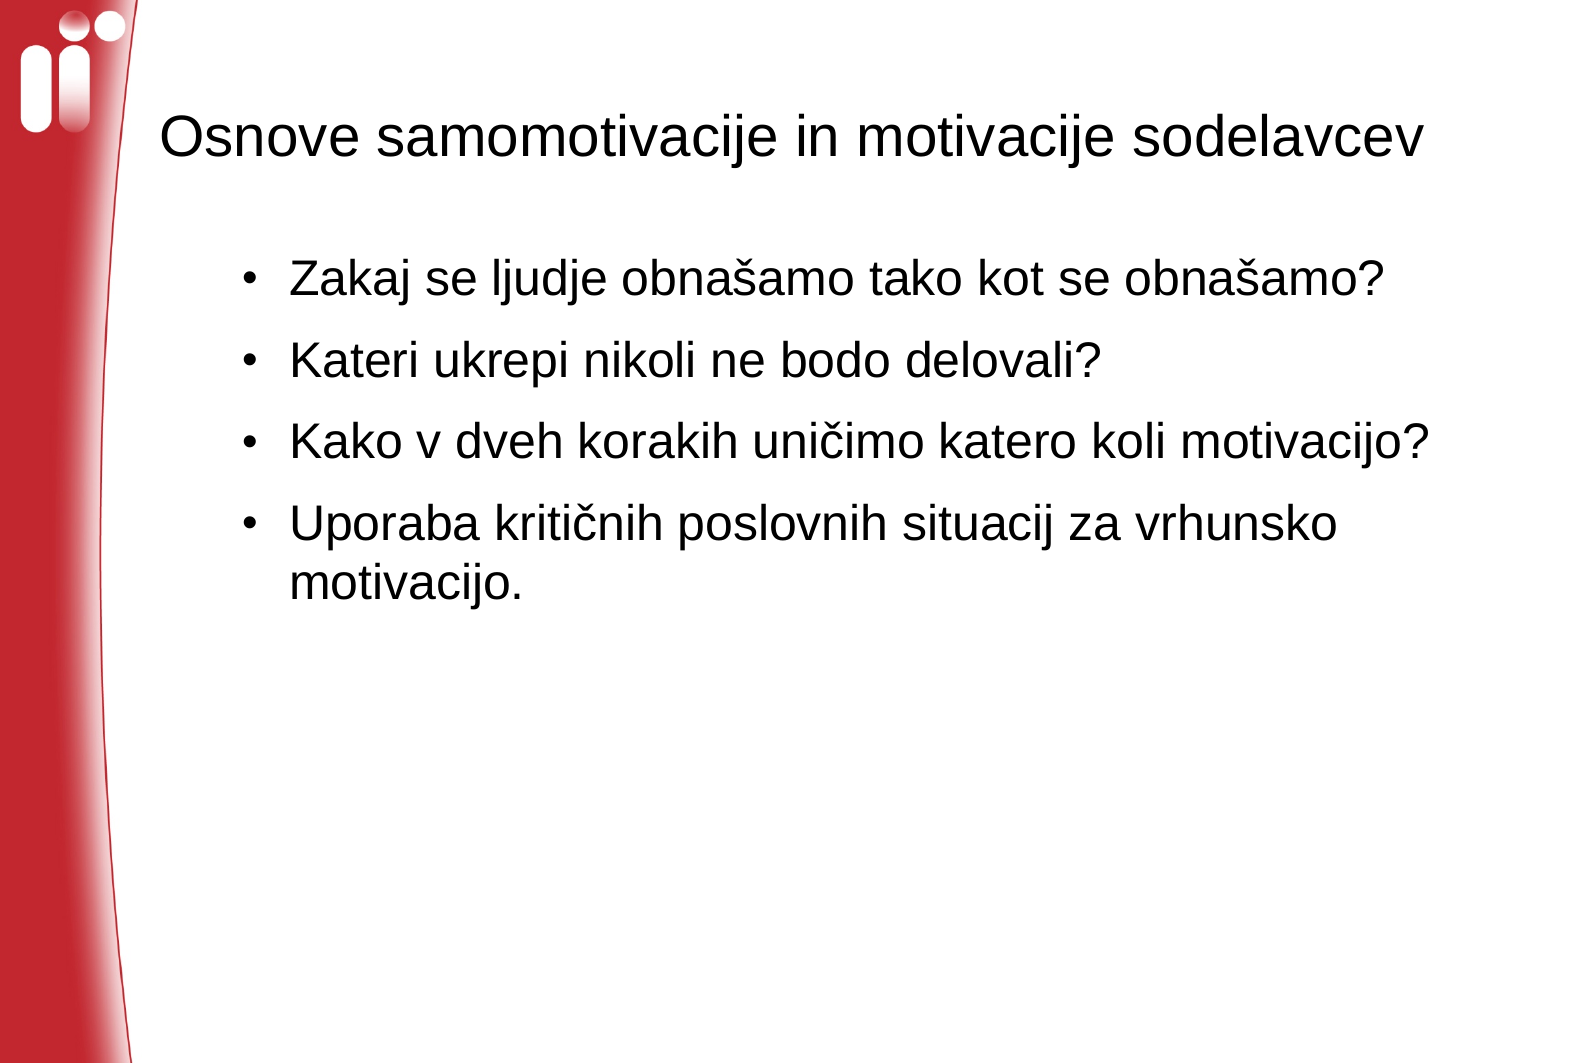

# Osnove samomotivacije in motivacije sodelavcev
Zakaj se ljudje obnašamo tako kot se obnašamo?
Kateri ukrepi nikoli ne bodo delovali?
Kako v dveh korakih uničimo katero koli motivacijo?
Uporaba kritičnih poslovnih situacij za vrhunsko motivacijo.